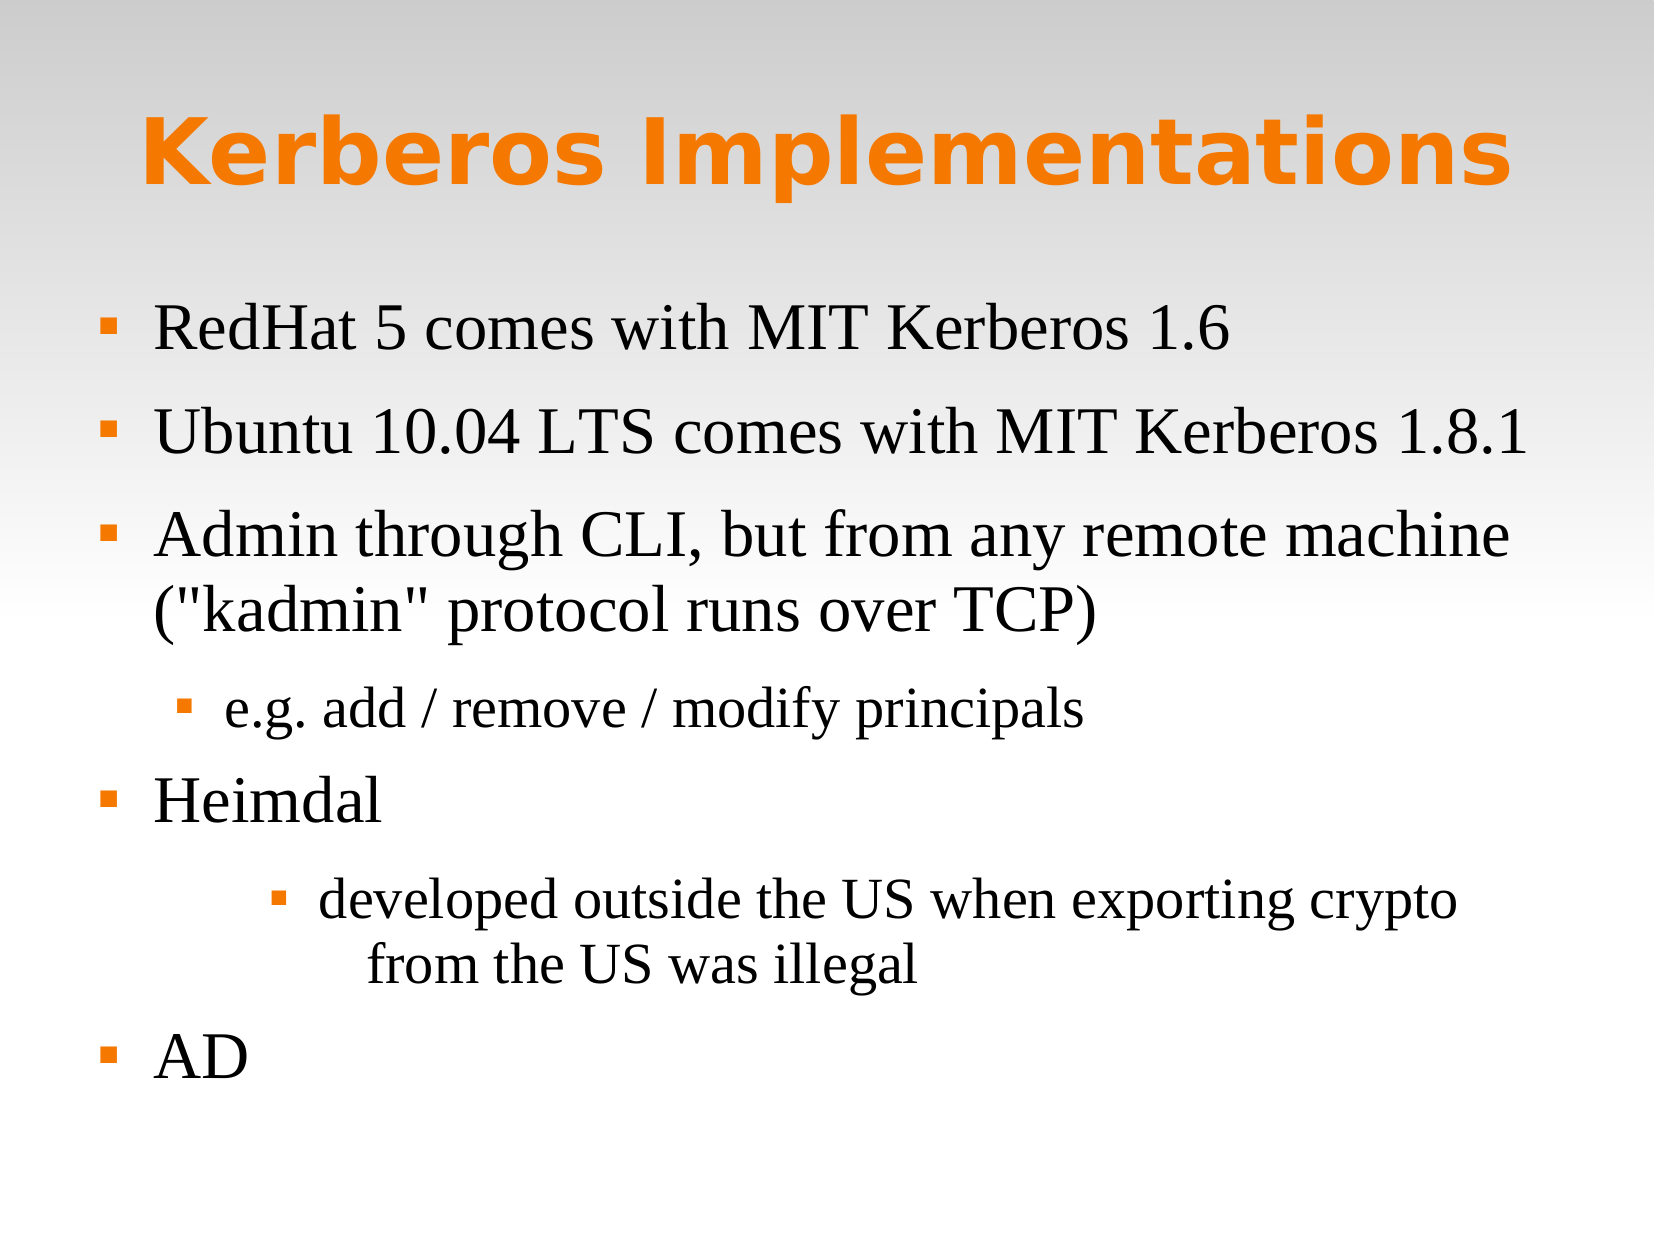

# Kerberos Implementations
RedHat 5 comes with MIT Kerberos 1.6
Ubuntu 10.04 LTS comes with MIT Kerberos 1.8.1
Admin through CLI, but from any remote machine ("kadmin" protocol runs over TCP)
e.g. add / remove / modify principals
Heimdal
developed outside the US when exporting crypto from the US was illegal
AD